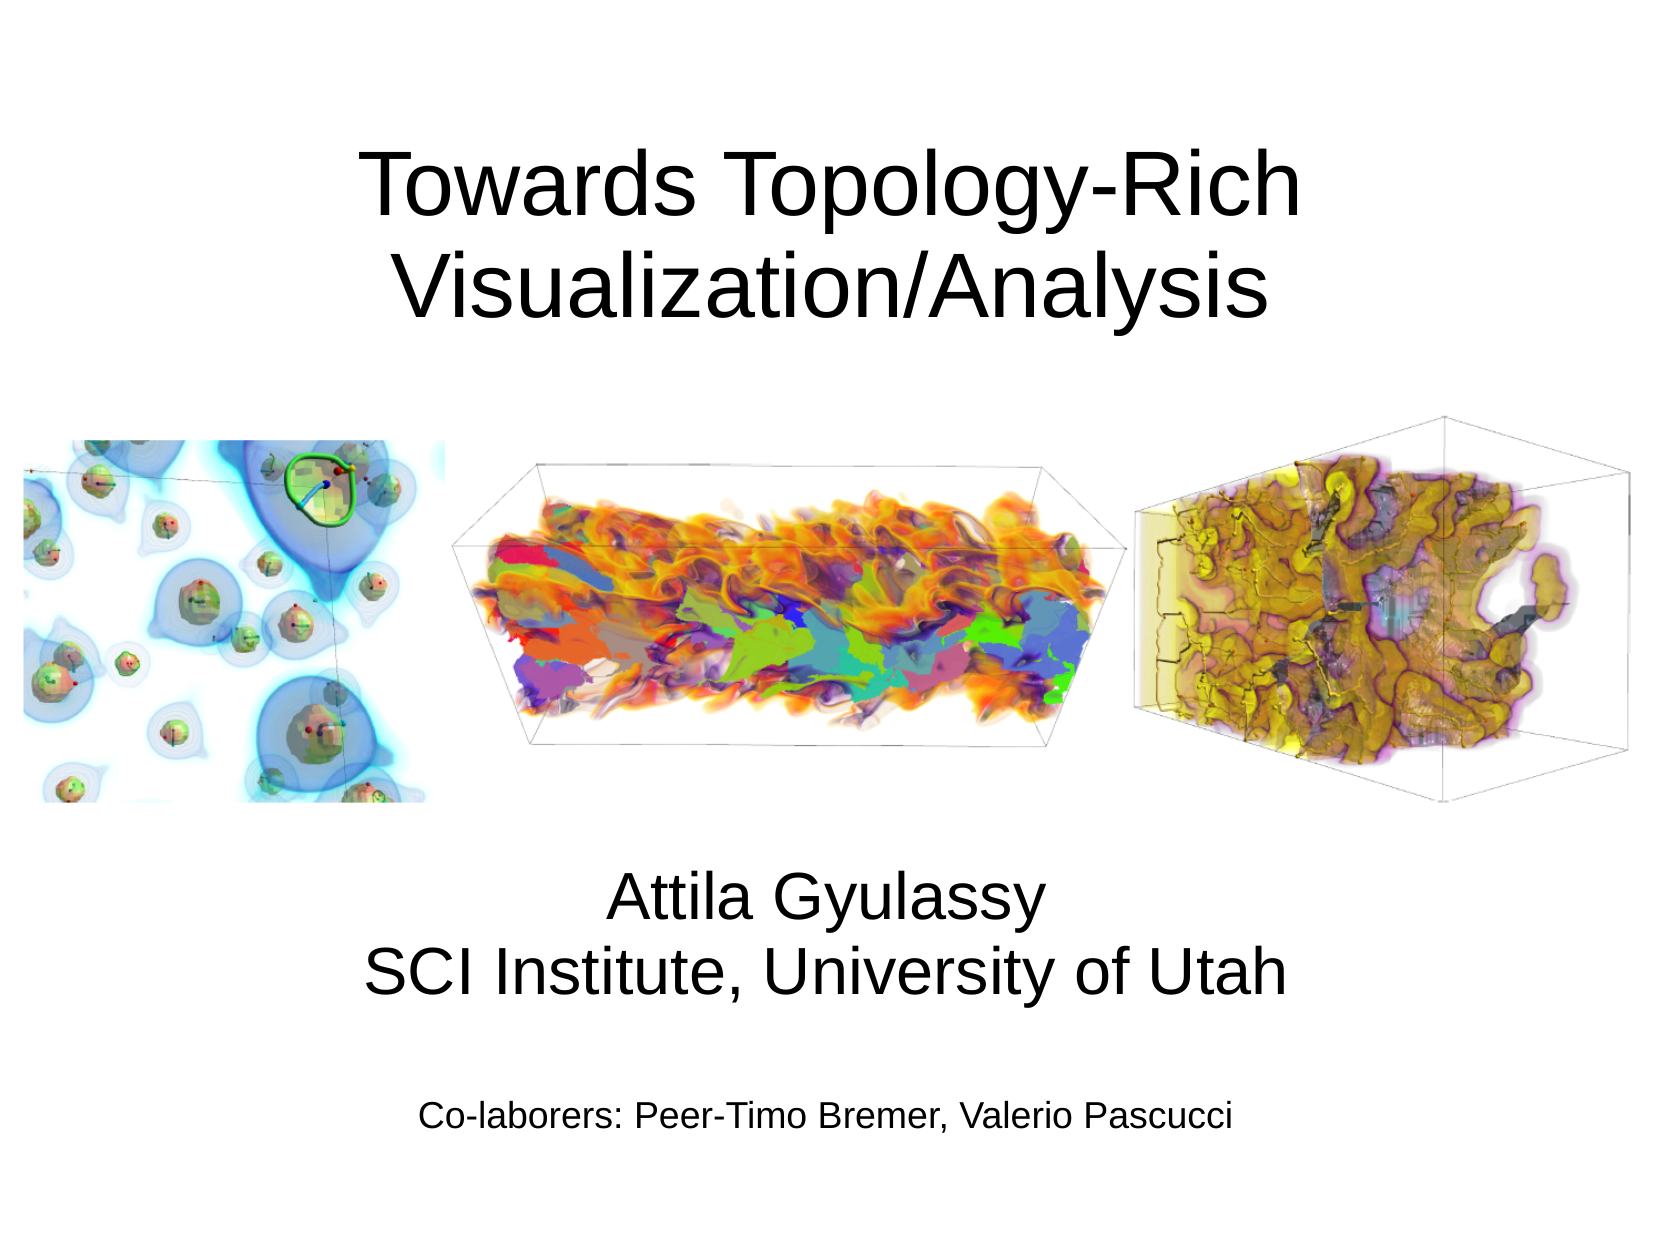

# Towards Topology-Rich Visualization/Analysis
Attila Gyulassy
SCI Institute, University of Utah
Co-laborers: Peer-Timo Bremer, Valerio Pascucci